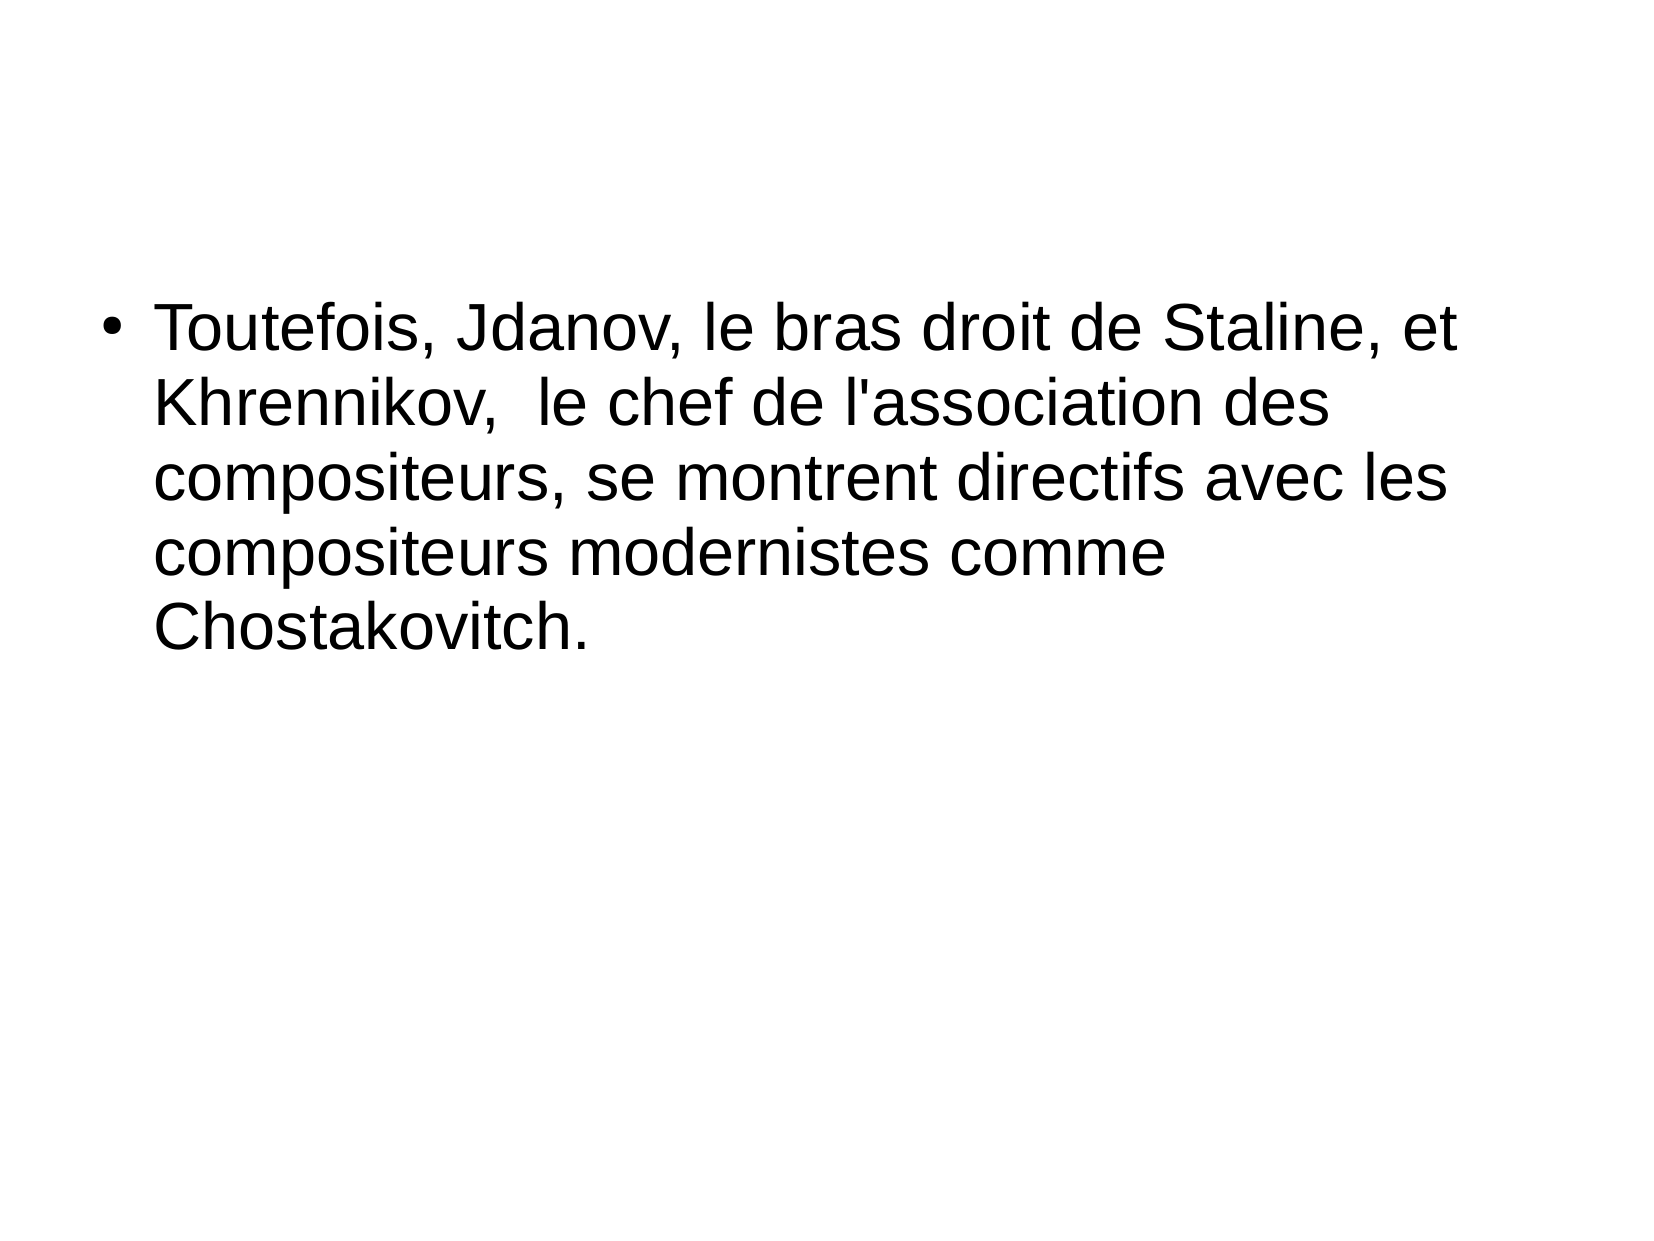

#
Toutefois, Jdanov, le bras droit de Staline, et Khrennikov, le chef de l'association des compositeurs, se montrent directifs avec les compositeurs modernistes comme Chostakovitch.